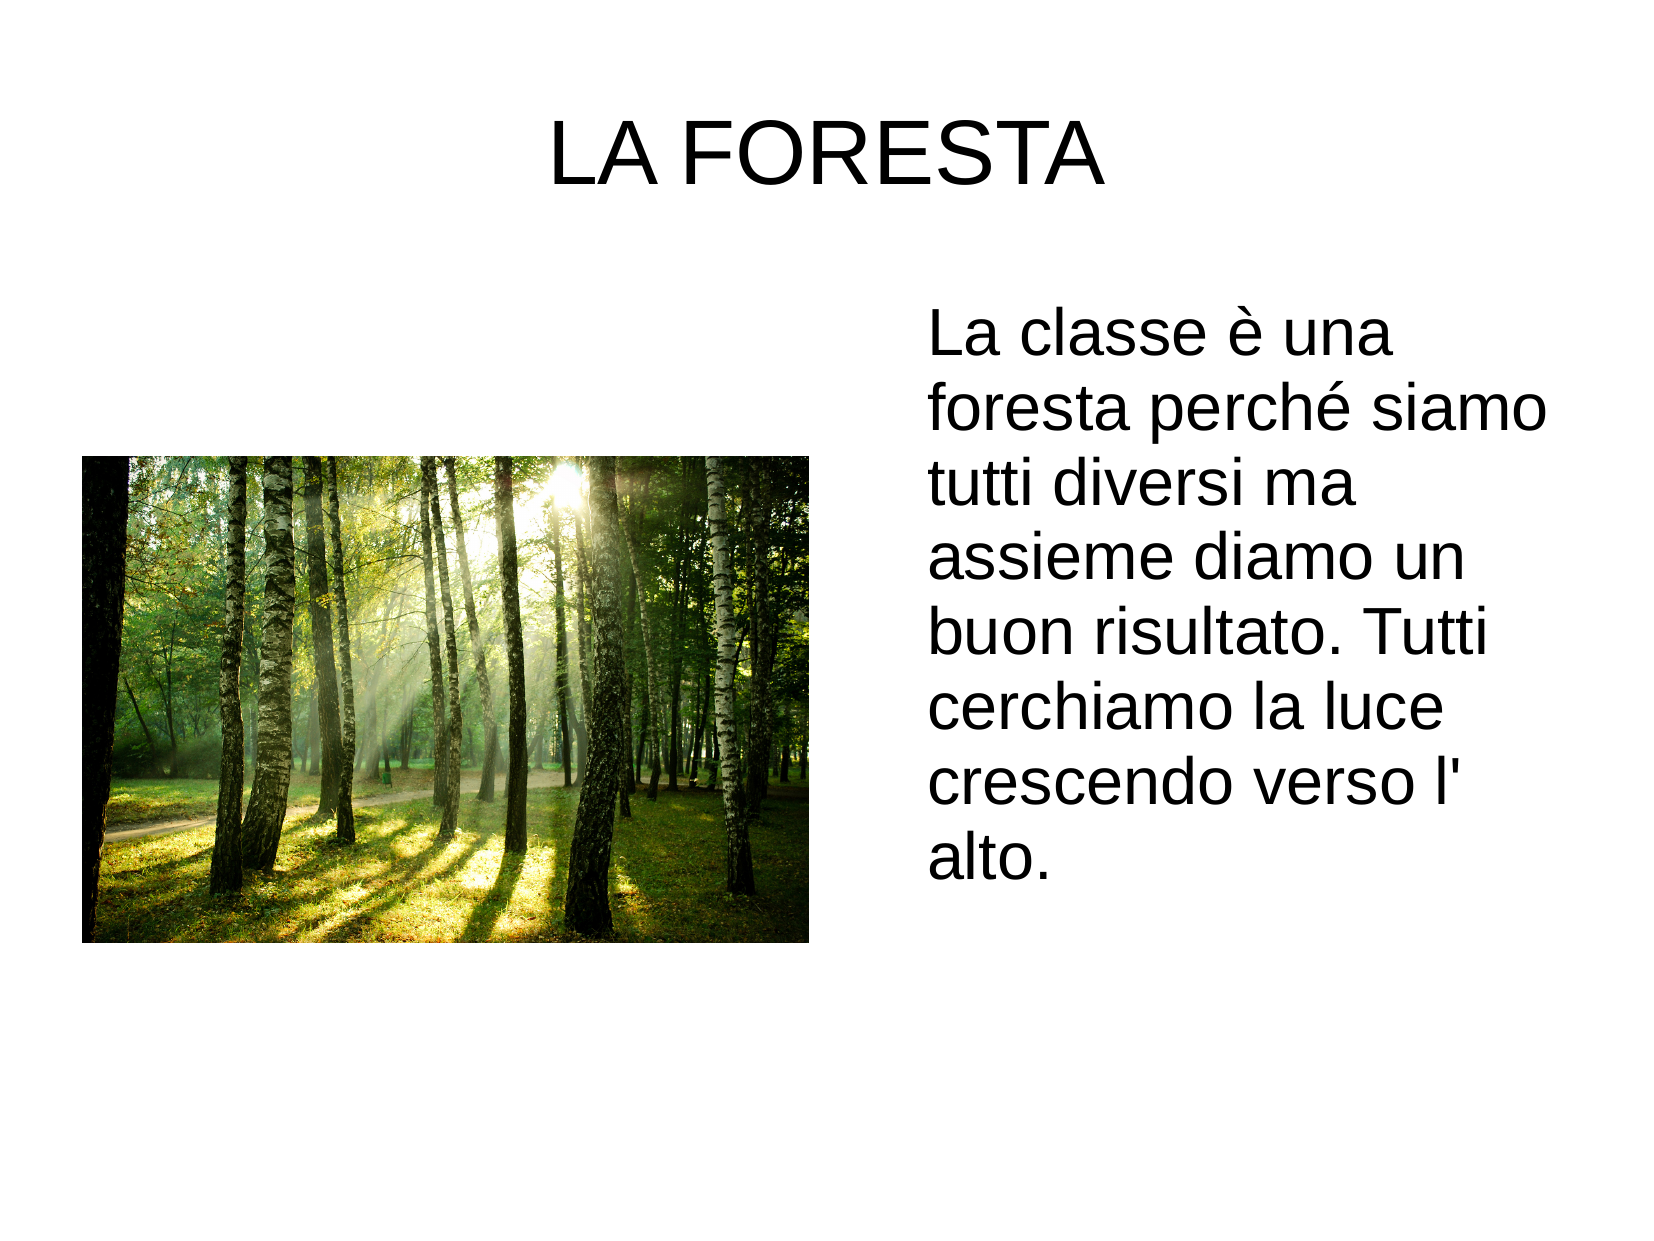

# LA FORESTA
La classe è una foresta perché siamo tutti diversi ma assieme diamo un buon risultato. Tutti cerchiamo la luce crescendo verso l' alto.